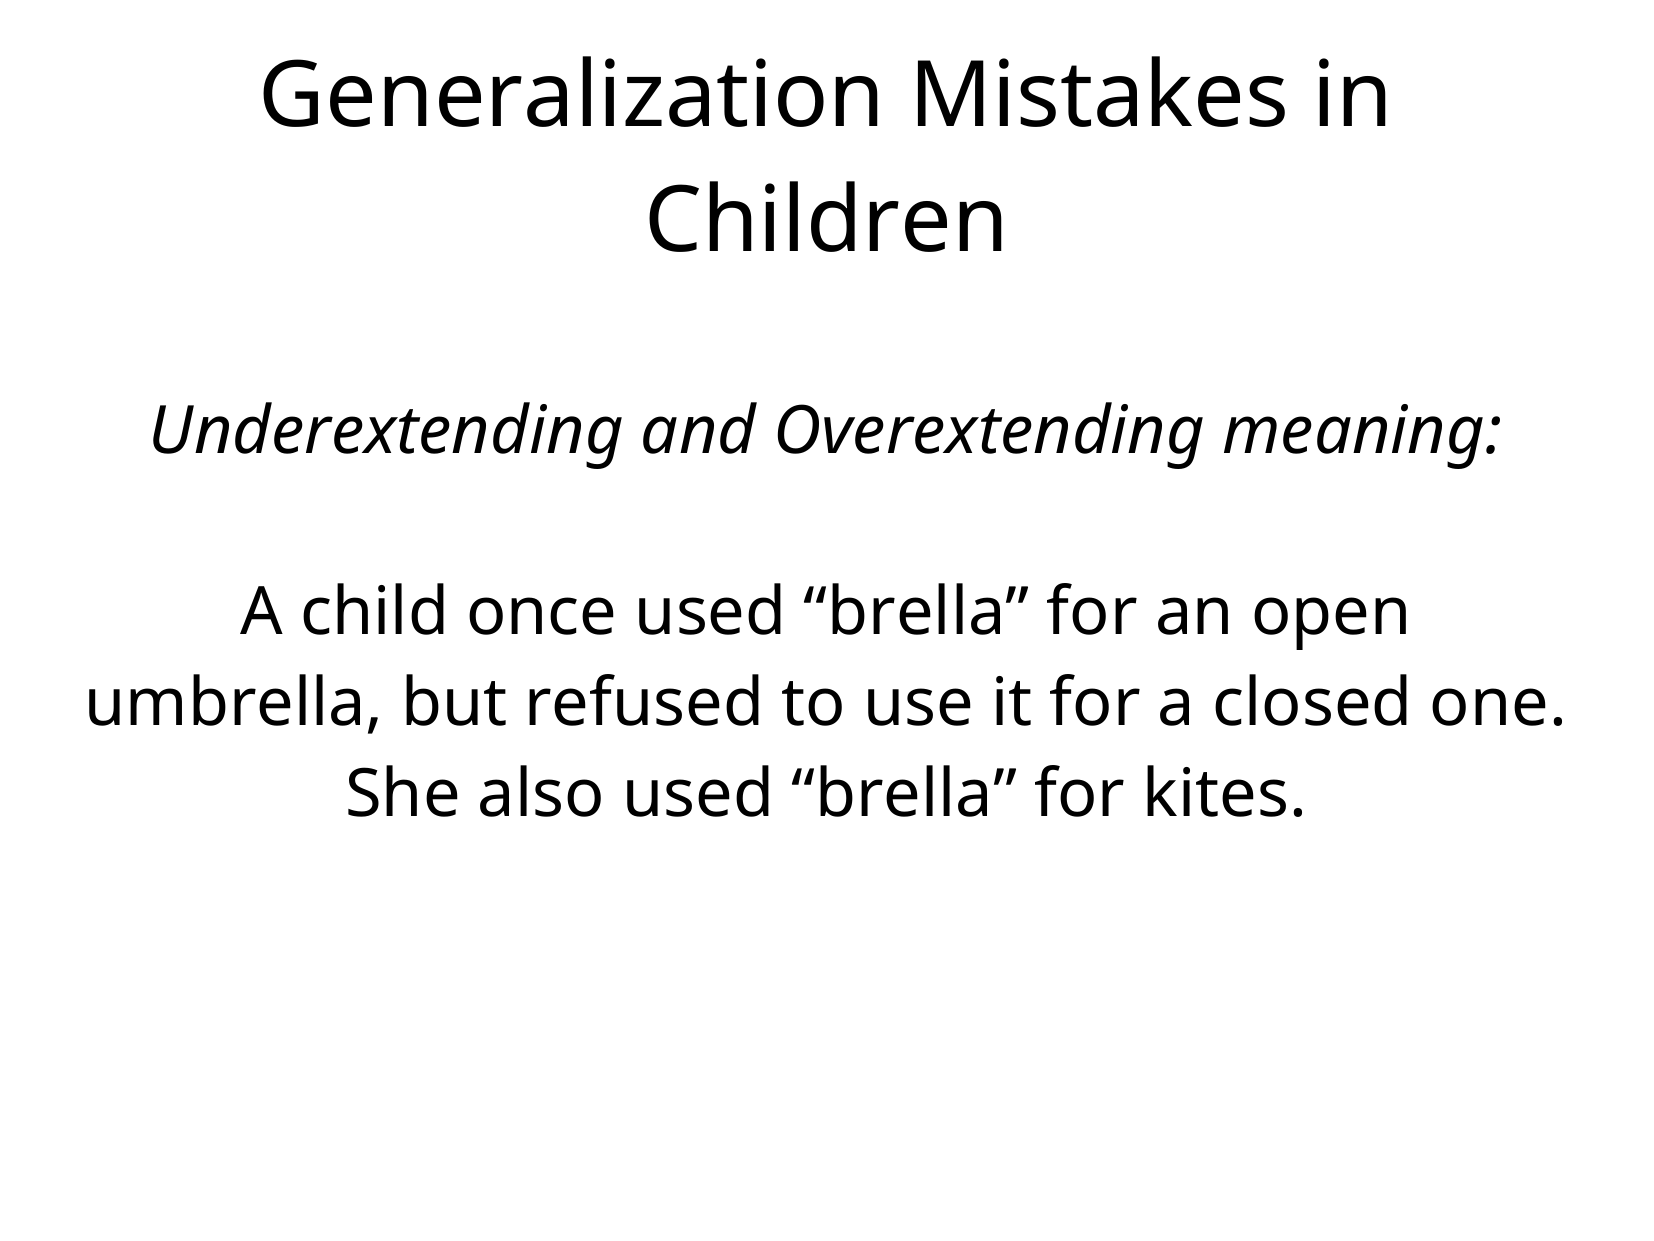

# Generalization Mistakes in Children
Underextending and Overextending meaning:
A child once used “brella” for an open umbrella, but refused to use it for a closed one.
She also used “brella” for kites.